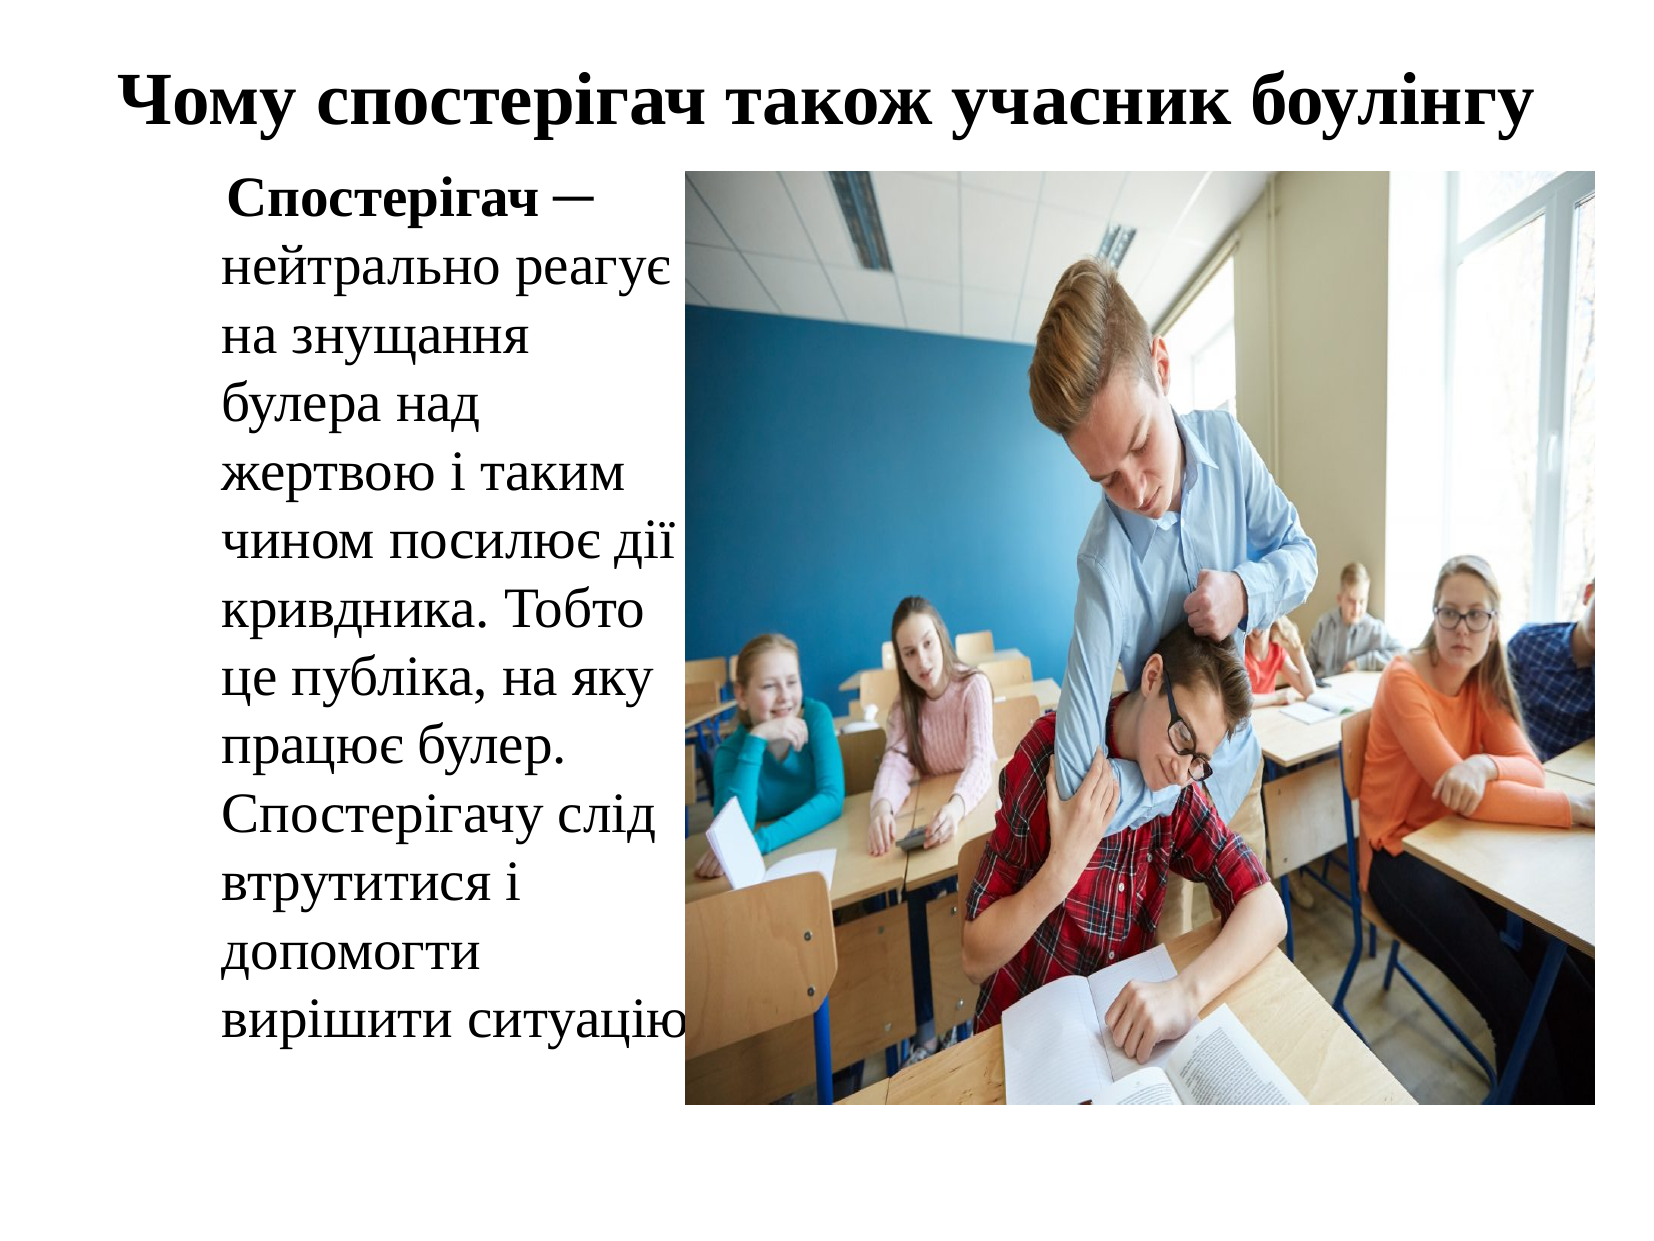

# Чому спостерігач також учасник боулінгу
 Спостерігач ─ нейтрально реагує на знущання булера над жертвою і таким чином посилює дії кривдника. Тобто це публіка, на яку працює булер. Спостерігачу слід втрутитися і допомогти вирішити ситуацію